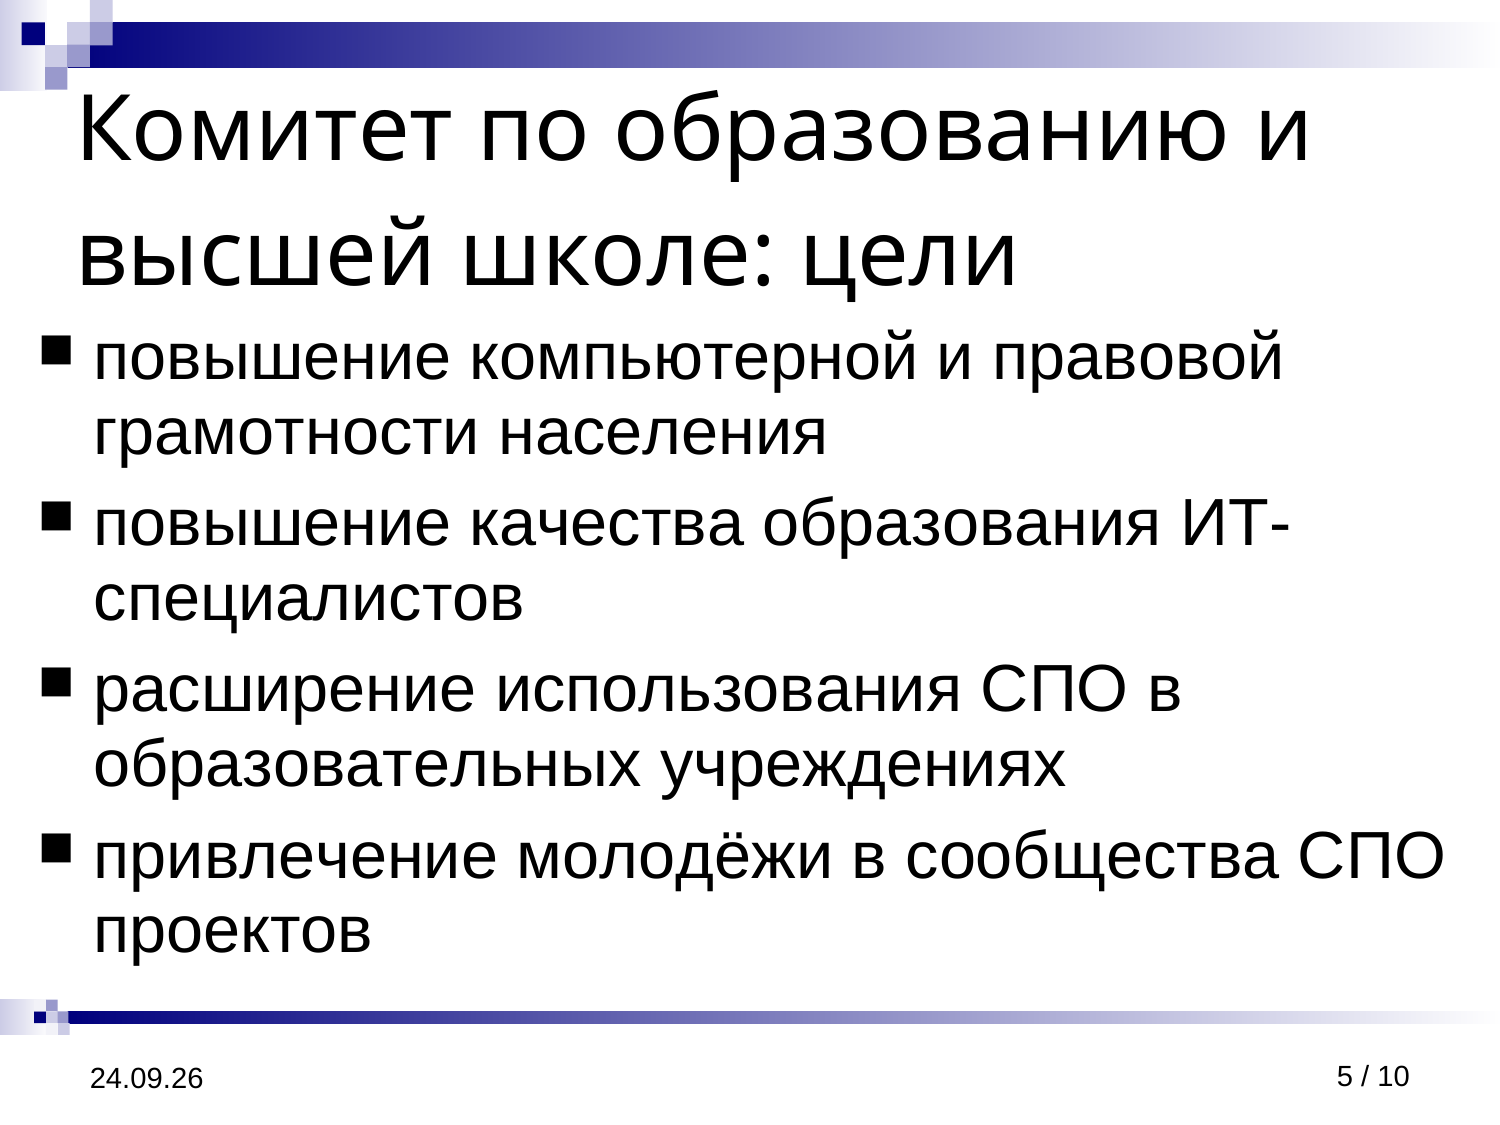

# Комитет по образованию и высшей школе: цели
повышение компьютерной и правовой грамотности населения
повышение качества образования ИТ-специалистов
расширение использования СПО в образовательных учреждениях
привлечение молодёжи в сообщества СПО проектов
5